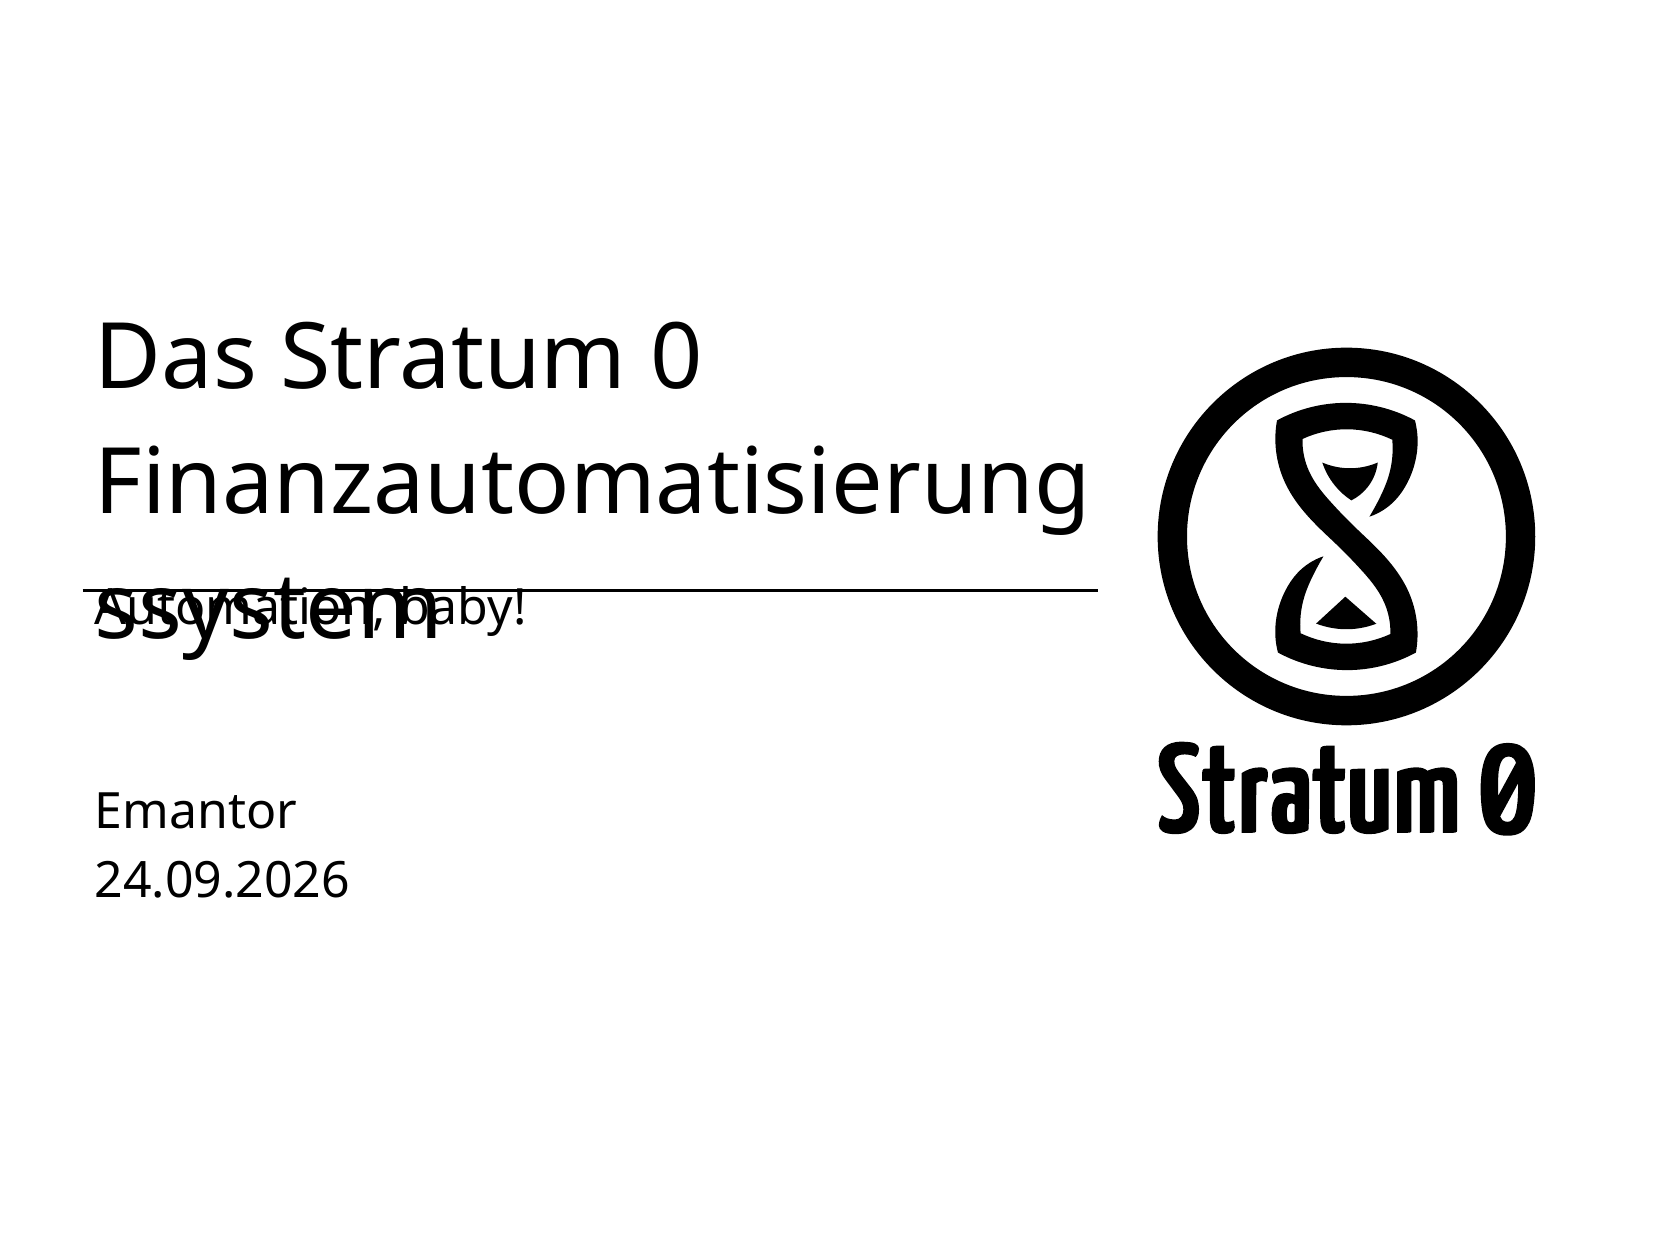

# Das Stratum 0 Finanzautomatisierungssystem
Automation, baby!
Emantor
Chrissi^
1